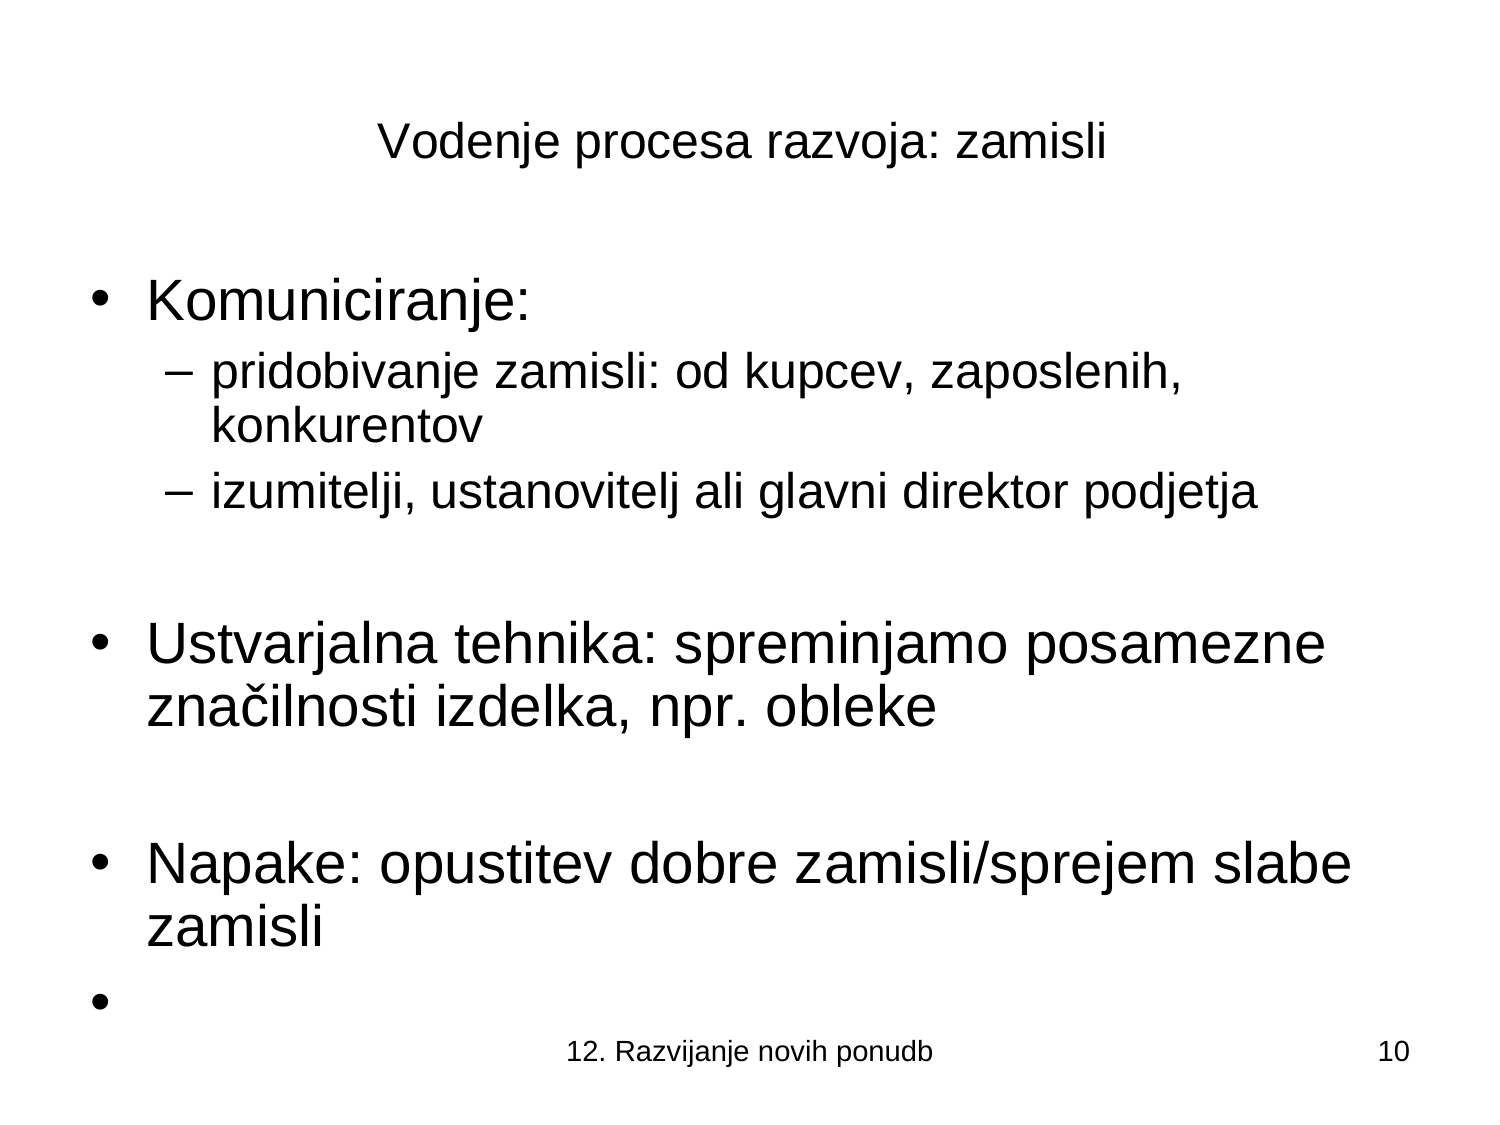

# Vodenje procesa razvoja: zamisli
Komuniciranje:
pridobivanje zamisli: od kupcev, zaposlenih, konkurentov
izumitelji, ustanovitelj ali glavni direktor podjetja
Ustvarjalna tehnika: spreminjamo posamezne značilnosti izdelka, npr. obleke
Napake: opustitev dobre zamisli/sprejem slabe zamisli
12. Razvijanje novih ponudb